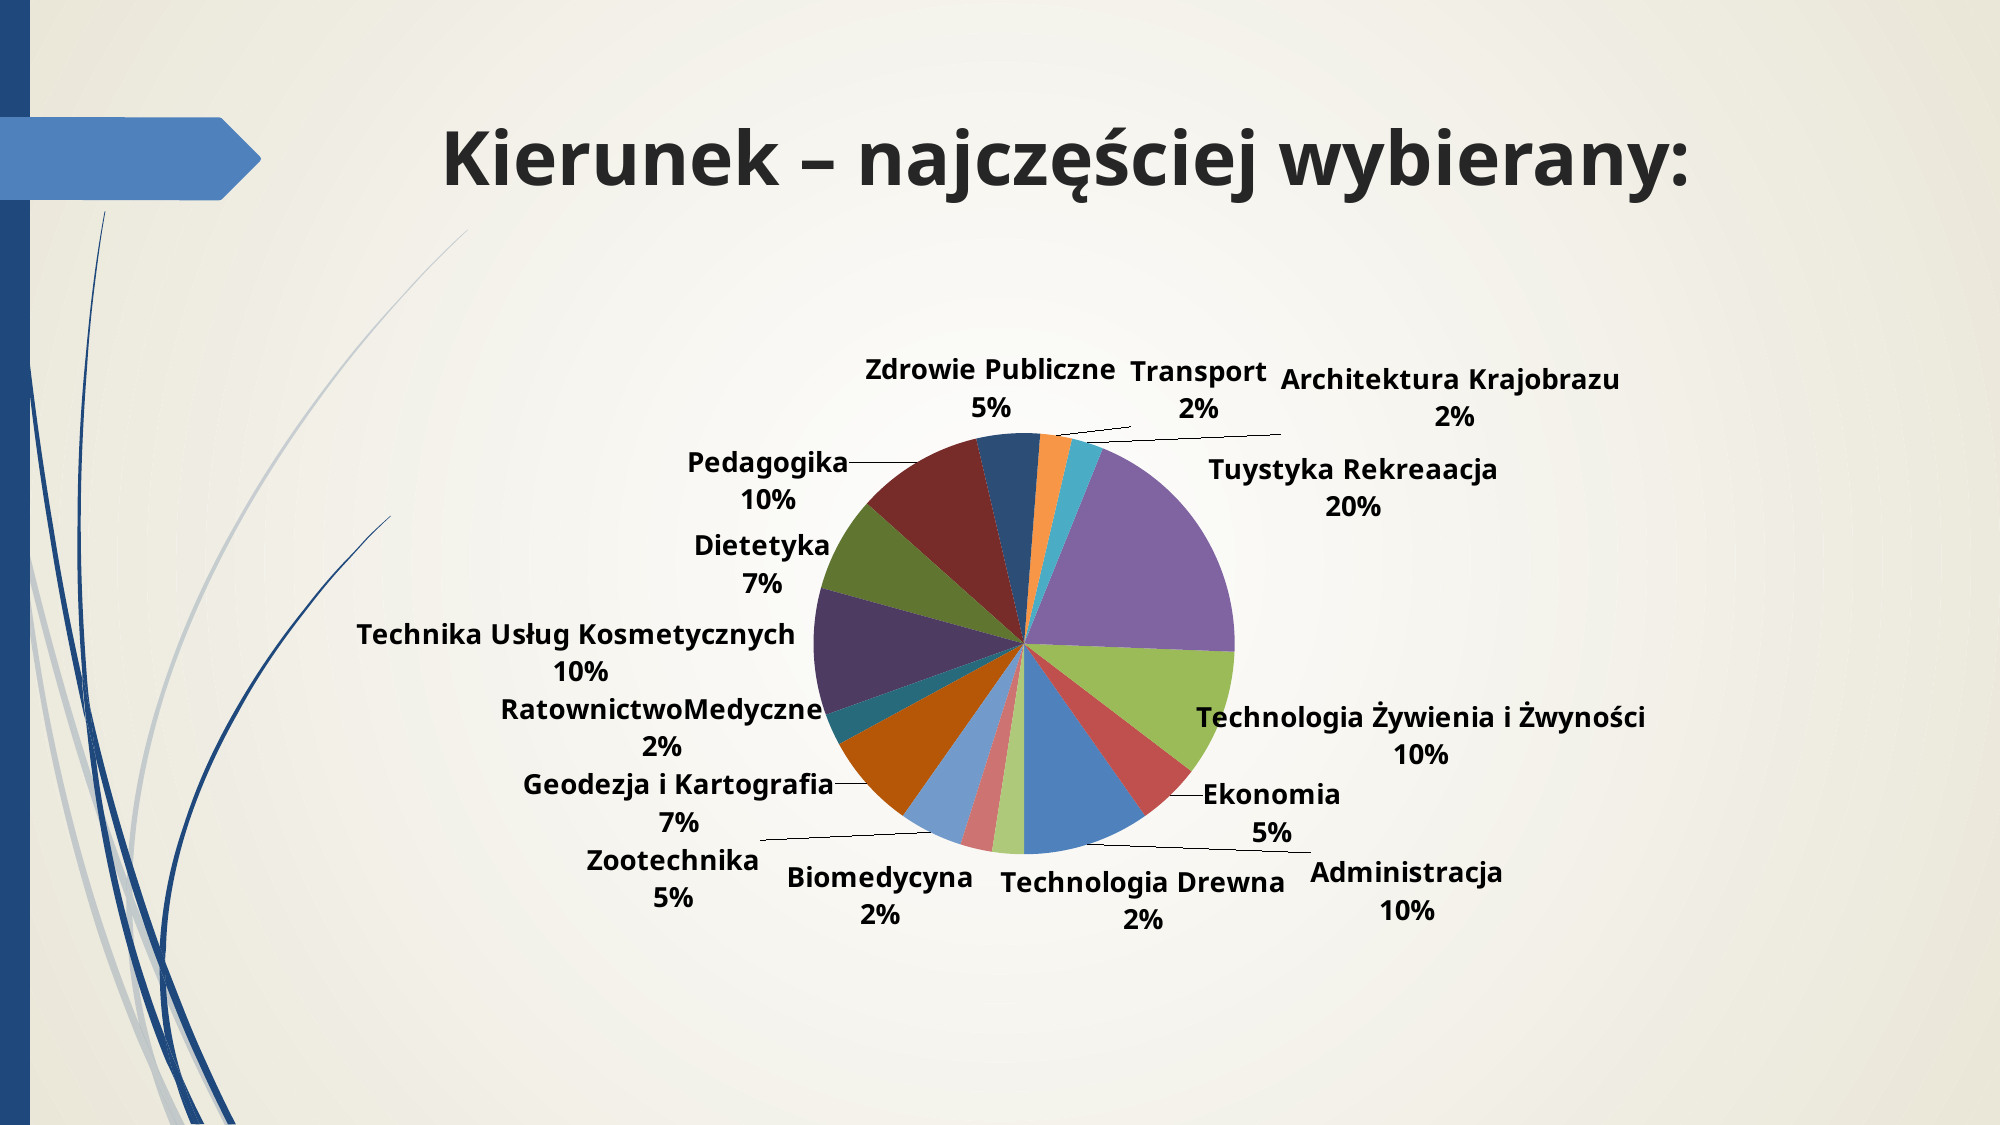

# Kierunek – najczęściej wybierany:
### Chart
| Category | Wsch. | | |
|---|---|---|---|
| Administracja | 4.0 | 0.0 | 0.0 |
| Ekonomia | 2.0 | 0.0 | 0.0 |
| Technologia Żywienia i Żwyności | 4.0 | 0.0 | 0.0 |
| Tuystyka Rekreaacja | 8.0 | 0.0 | 0.0 |
| Architektura Krajobrazu | 1.0 | 0.0 | 0.0 |
| Transport | 1.0 | 0.0 | 0.0 |
| Zdrowie Publiczne | 2.0 | 0.0 | 0.0 |
| Pedagogika | 4.0 | 0.0 | 0.0 |
| Dietetyka | 3.0 | 0.0 | 0.0 |
| Technika Usług Kosmetycznych | 4.0 | 0.0 | 0.0 |
| RatownictwoMedyczne | 1.0 | 0.0 | 0.0 |
| Geodezja i Kartografia | 3.0 | 0.0 | 0.0 |
| Zootechnika | 2.0 | 0.0 | 0.0 |
| Biomedycyna | 1.0 | 0.0 | 0.0 |
| Technologia Drewna | 1.0 | 0.0 | 0.0 |
[unsupported chart]